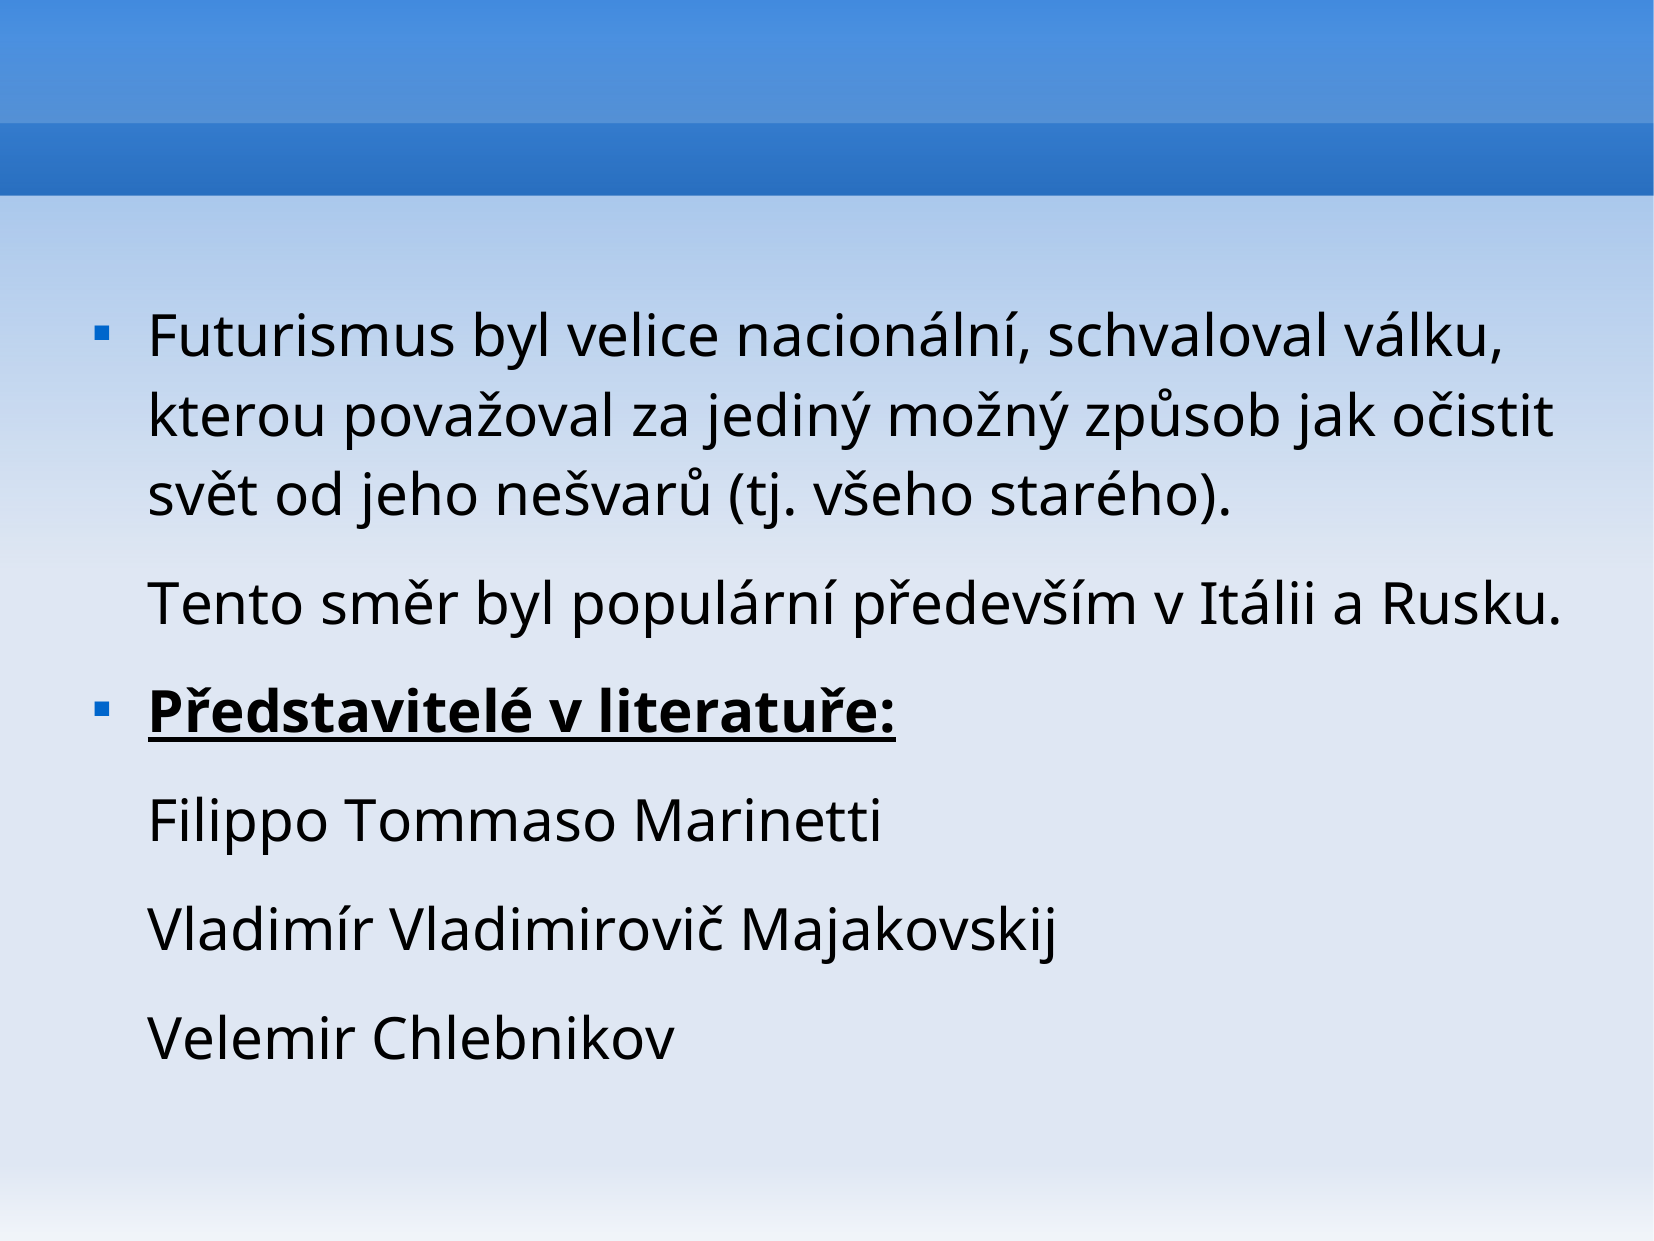

#
Futurismus byl velice nacionální, schvaloval válku, kterou považoval za jediný možný způsob jak očistit svět od jeho nešvarů (tj. všeho starého).
Tento směr byl populární především v Itálii a Rusku.
Představitelé v literatuře:
Filippo Tommaso Marinetti
Vladimír Vladimirovič Majakovskij
Velemir Chlebnikov